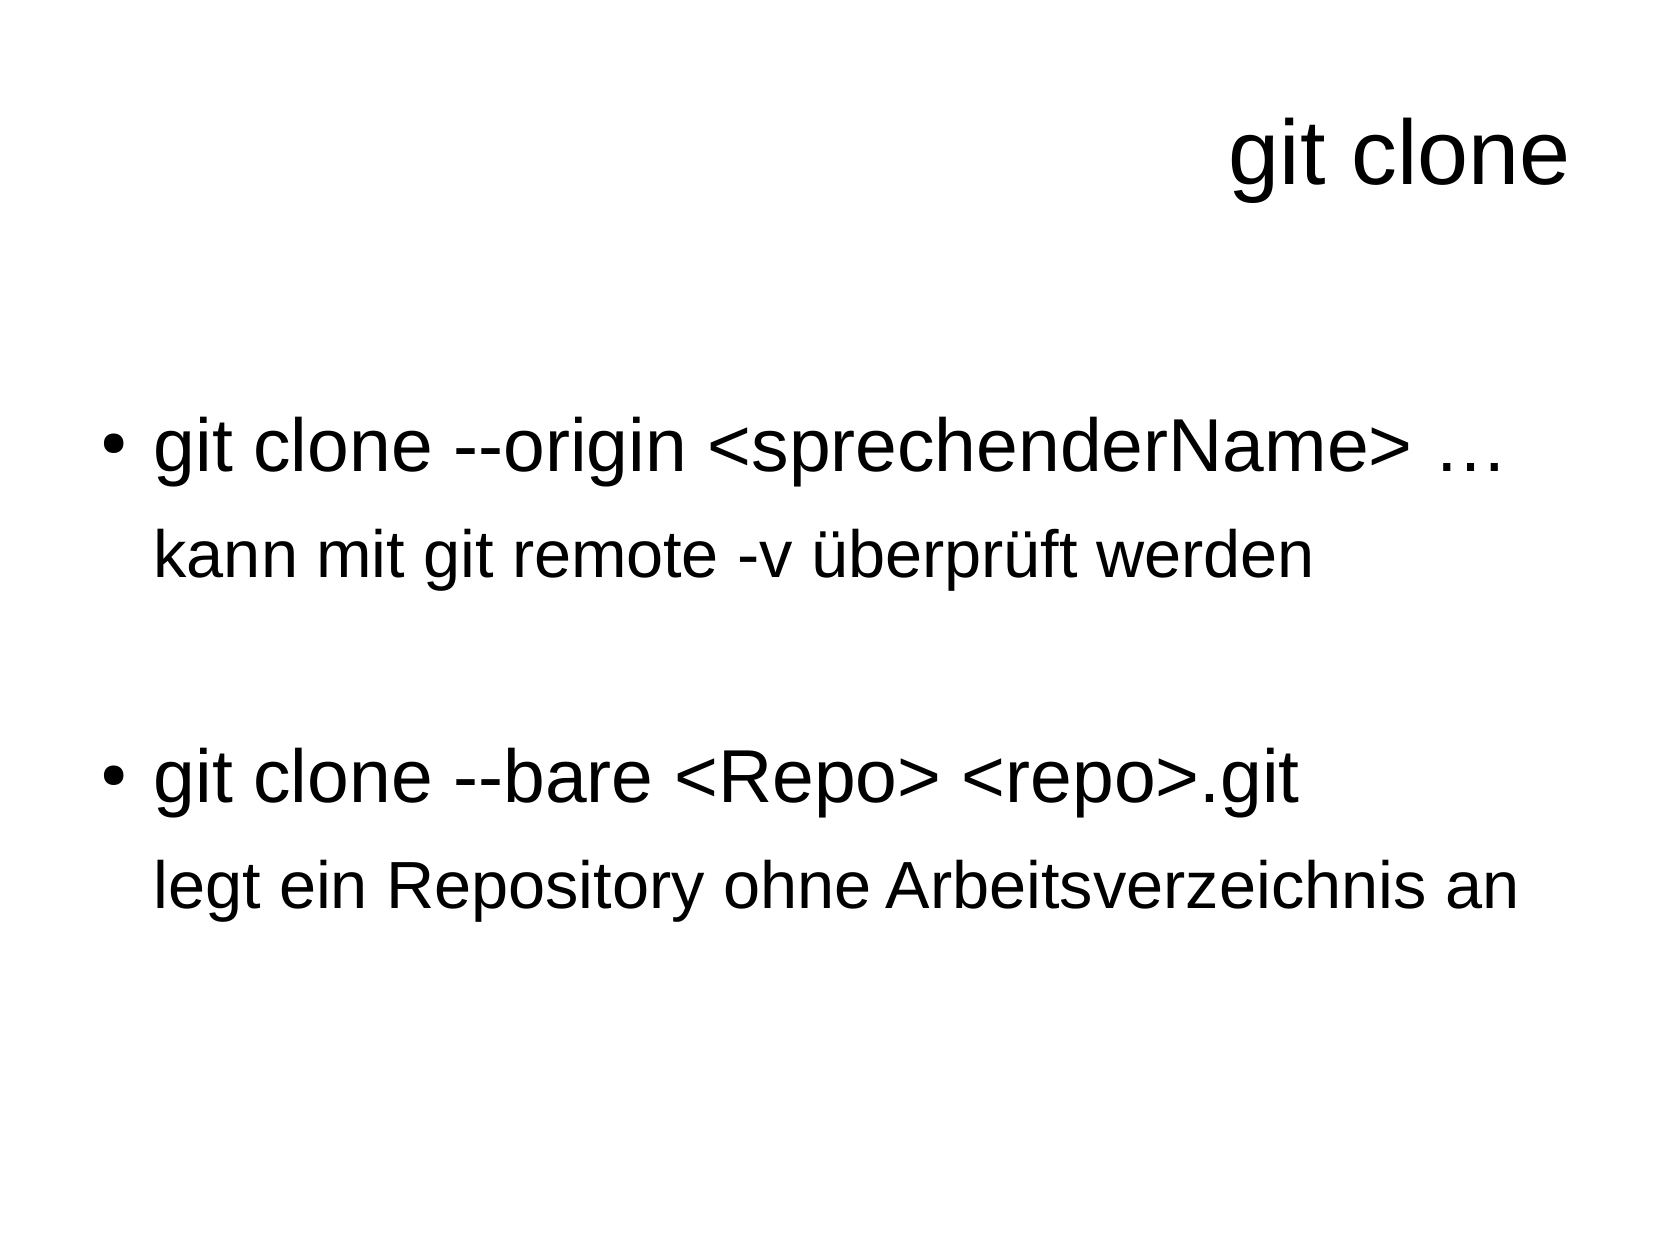

# git clone
git clone --origin <sprechenderName> …
kann mit git remote -v überprüft werden
git clone --bare <Repo> <repo>.git
legt ein Repository ohne Arbeitsverzeichnis an